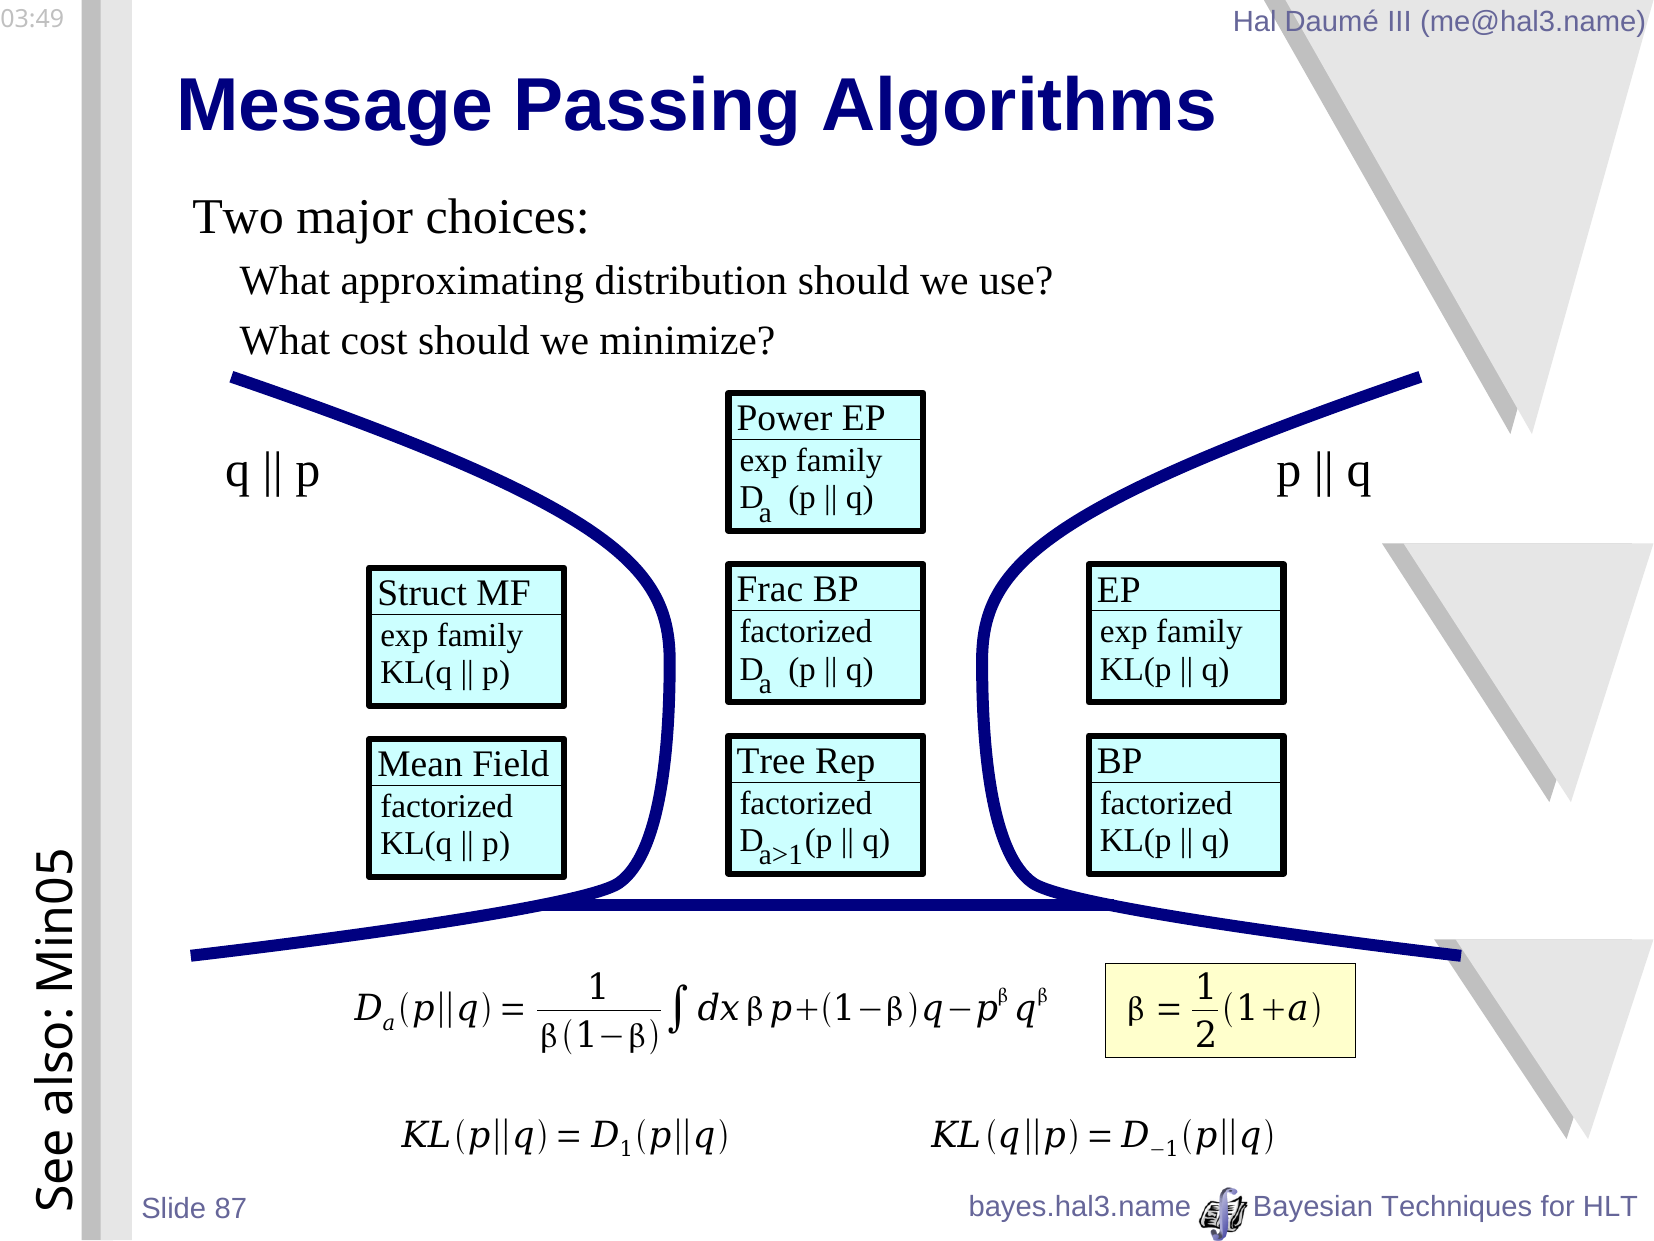

# Message Passing Algorithms
Two major choices:
What approximating distribution should we use?
What cost should we minimize?
Power EP
exp family
D (p || q)
q || p
p || q
a
Frac BP
factorized
D (p || q)
EP
exp family
KL(p || q)
Struct MF
exp family
KL(q || p)
a
Tree Rep
factorized
D (p || q)
BP
factorized
KL(p || q)
Mean Field
factorized
KL(q || p)
a>1
See also: Min05